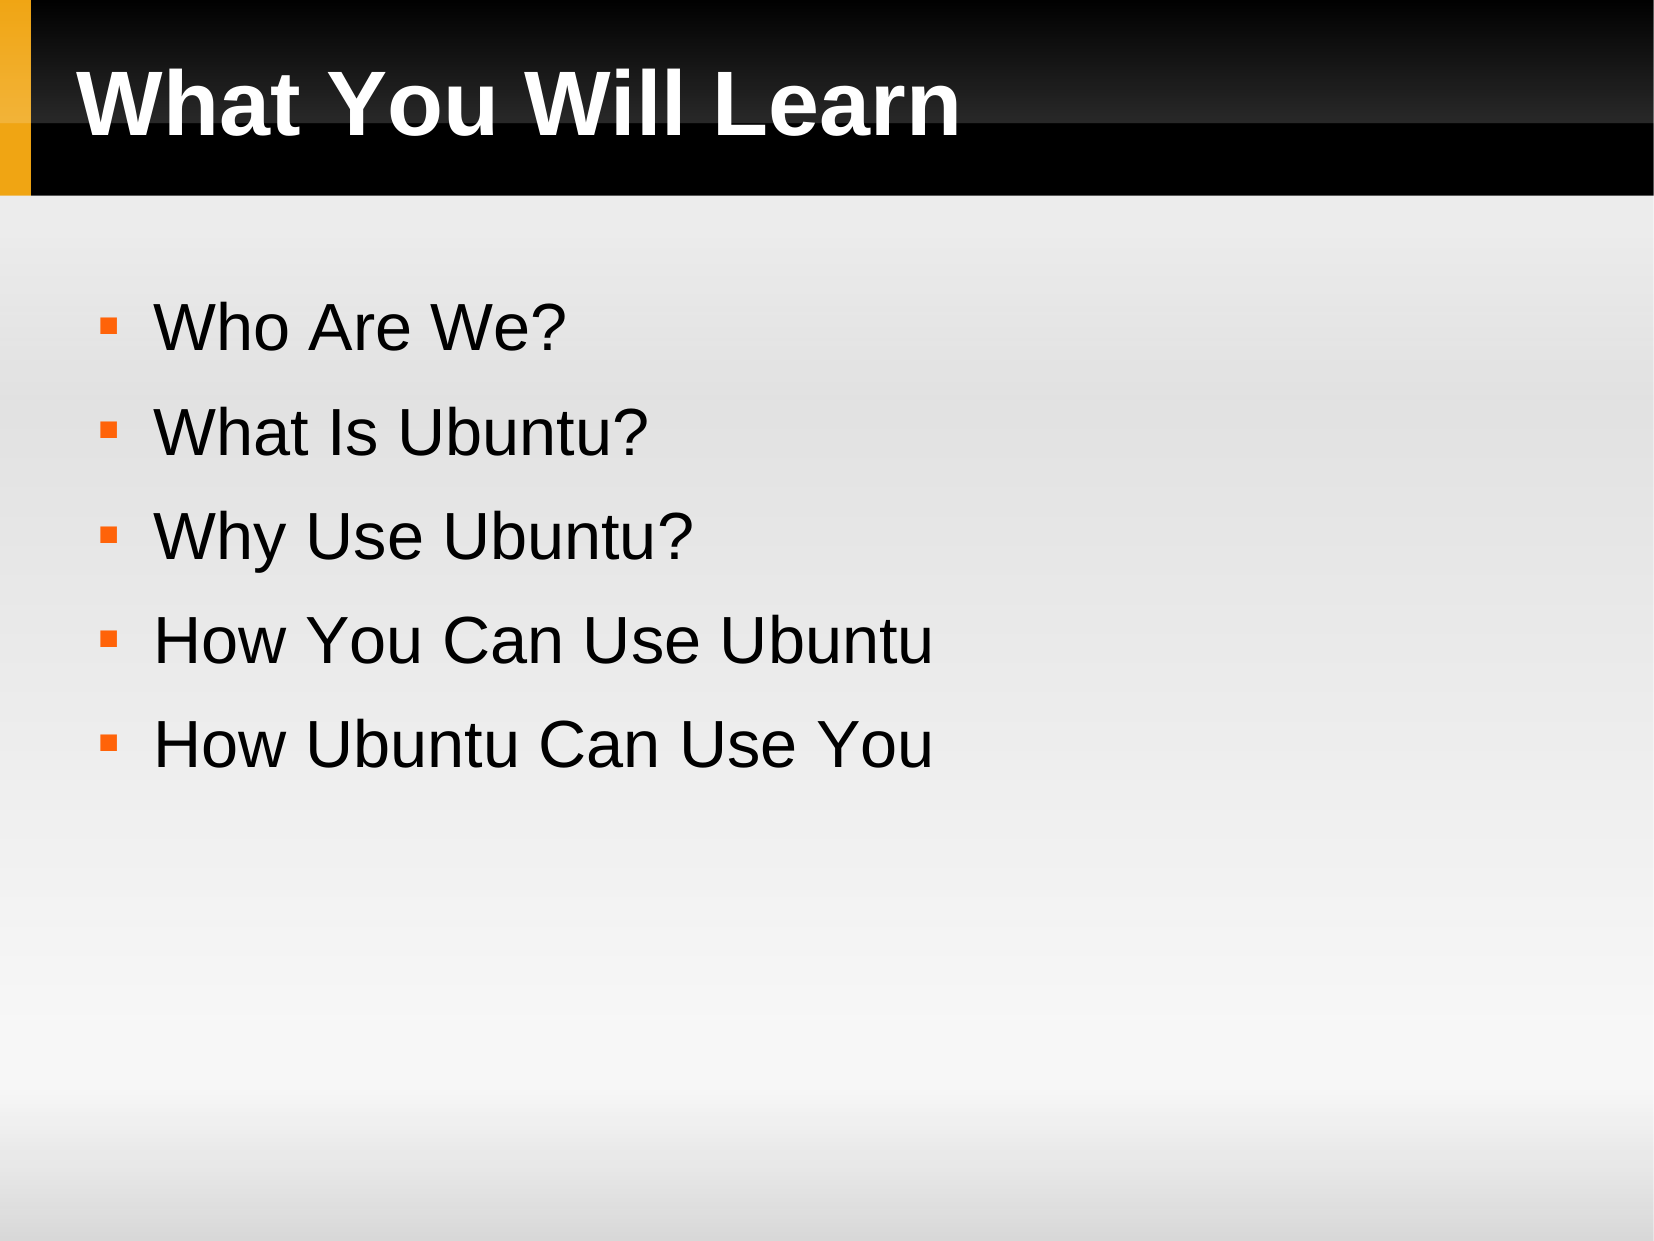

# What You Will Learn
Who Are We?
What Is Ubuntu?
Why Use Ubuntu?
How You Can Use Ubuntu
How Ubuntu Can Use You